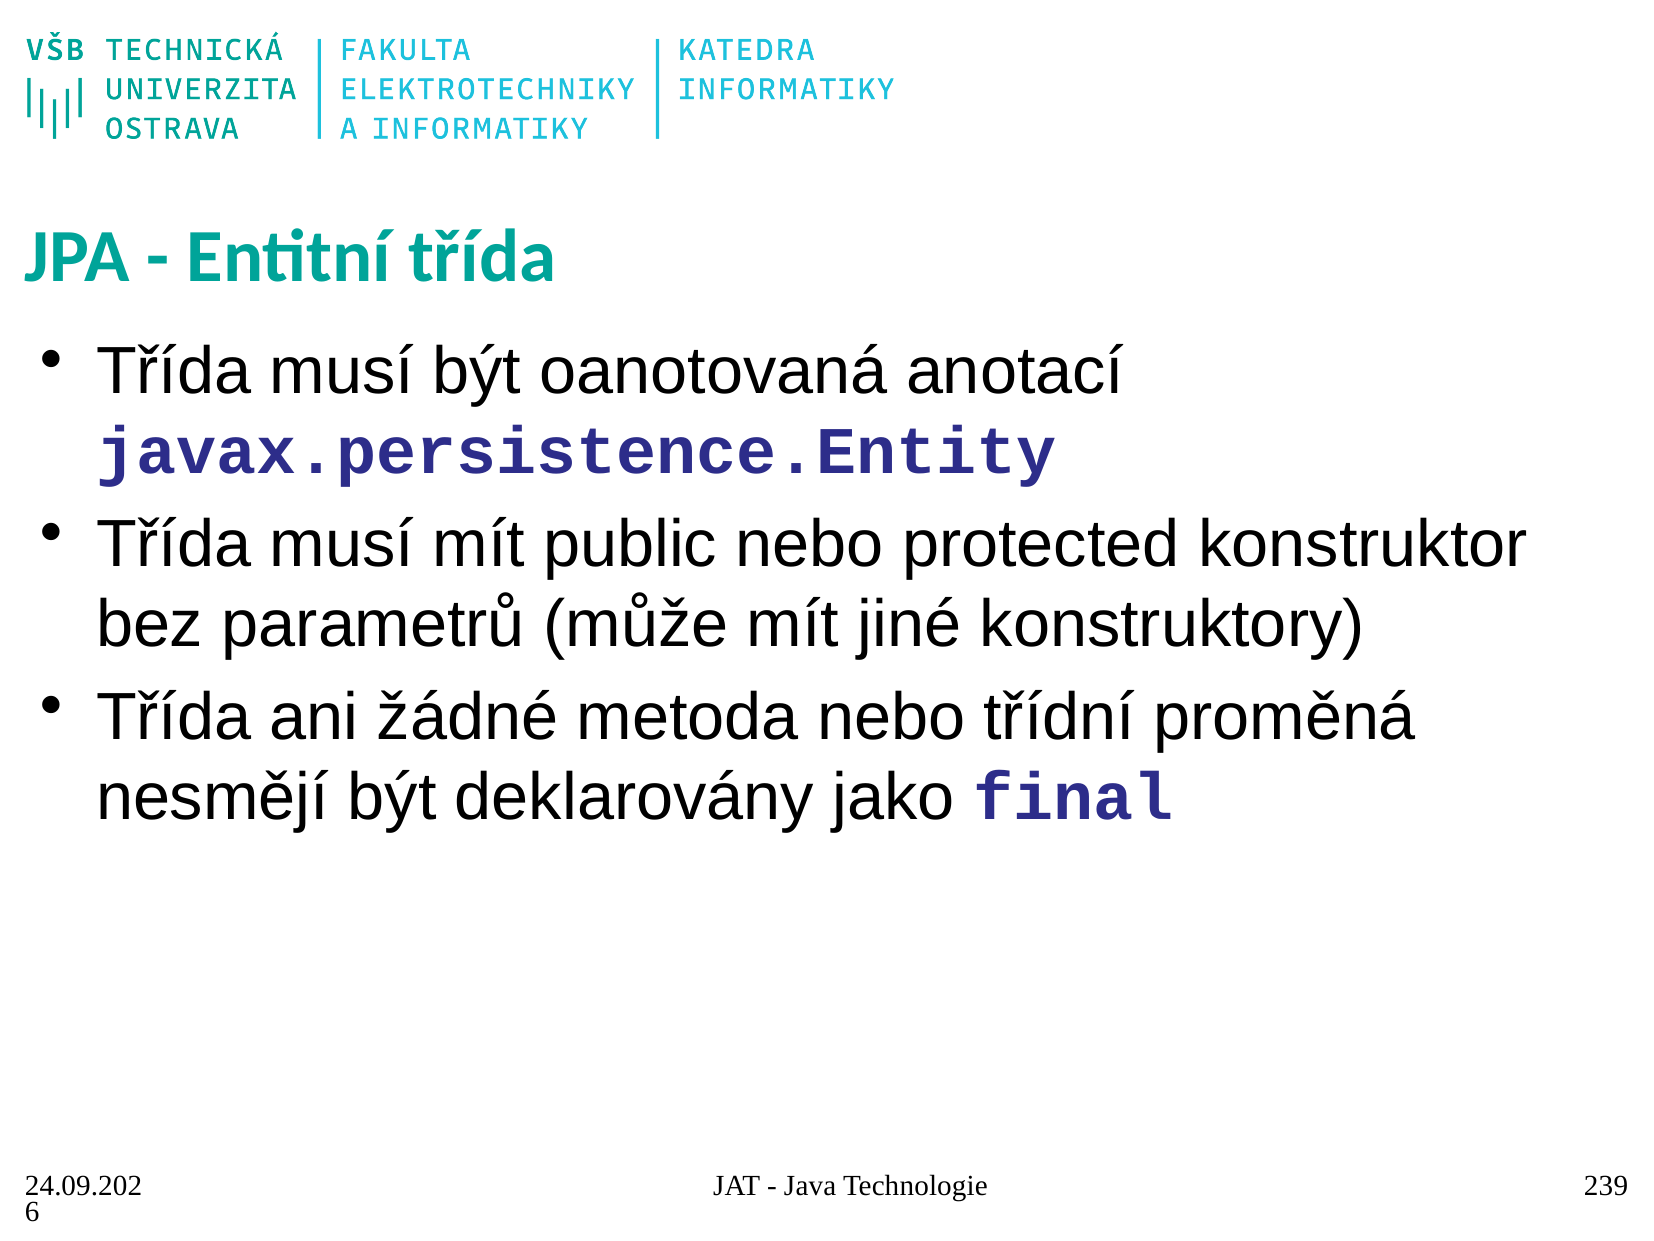

JPA - Entitní třída
# Třída musí být oanotovaná anotací javax.persistence.Entity
Třída musí mít public nebo protected konstruktor bez parametrů (může mít jiné konstruktory)
Třída ani žádné metoda nebo třídní proměná nesmějí být deklarovány jako final
JAT - Java Technologie
239